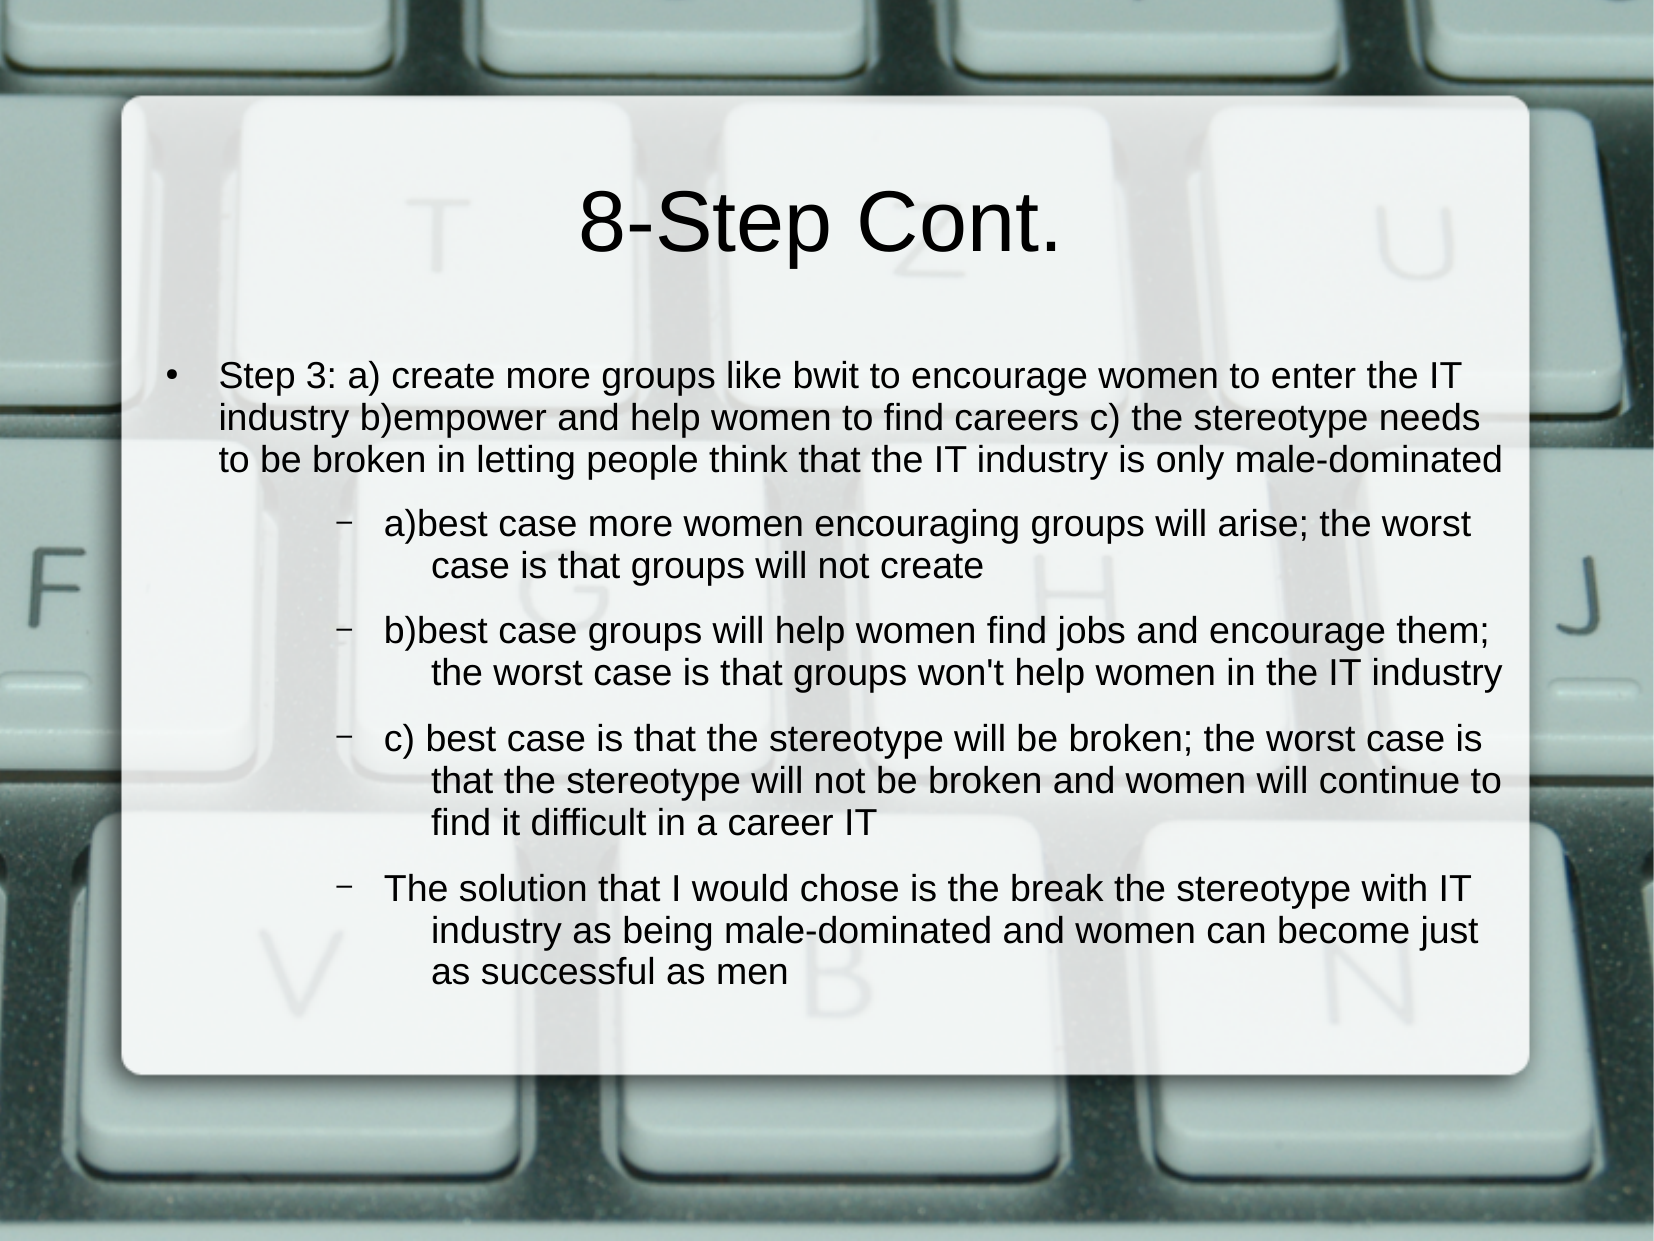

# 8-Step Cont.
Step 3: a) create more groups like bwit to encourage women to enter the IT industry b)empower and help women to find careers c) the stereotype needs to be broken in letting people think that the IT industry is only male-dominated
a)best case more women encouraging groups will arise; the worst case is that groups will not create
b)best case groups will help women find jobs and encourage them; the worst case is that groups won't help women in the IT industry
c) best case is that the stereotype will be broken; the worst case is that the stereotype will not be broken and women will continue to find it difficult in a career IT
The solution that I would chose is the break the stereotype with IT industry as being male-dominated and women can become just as successful as men